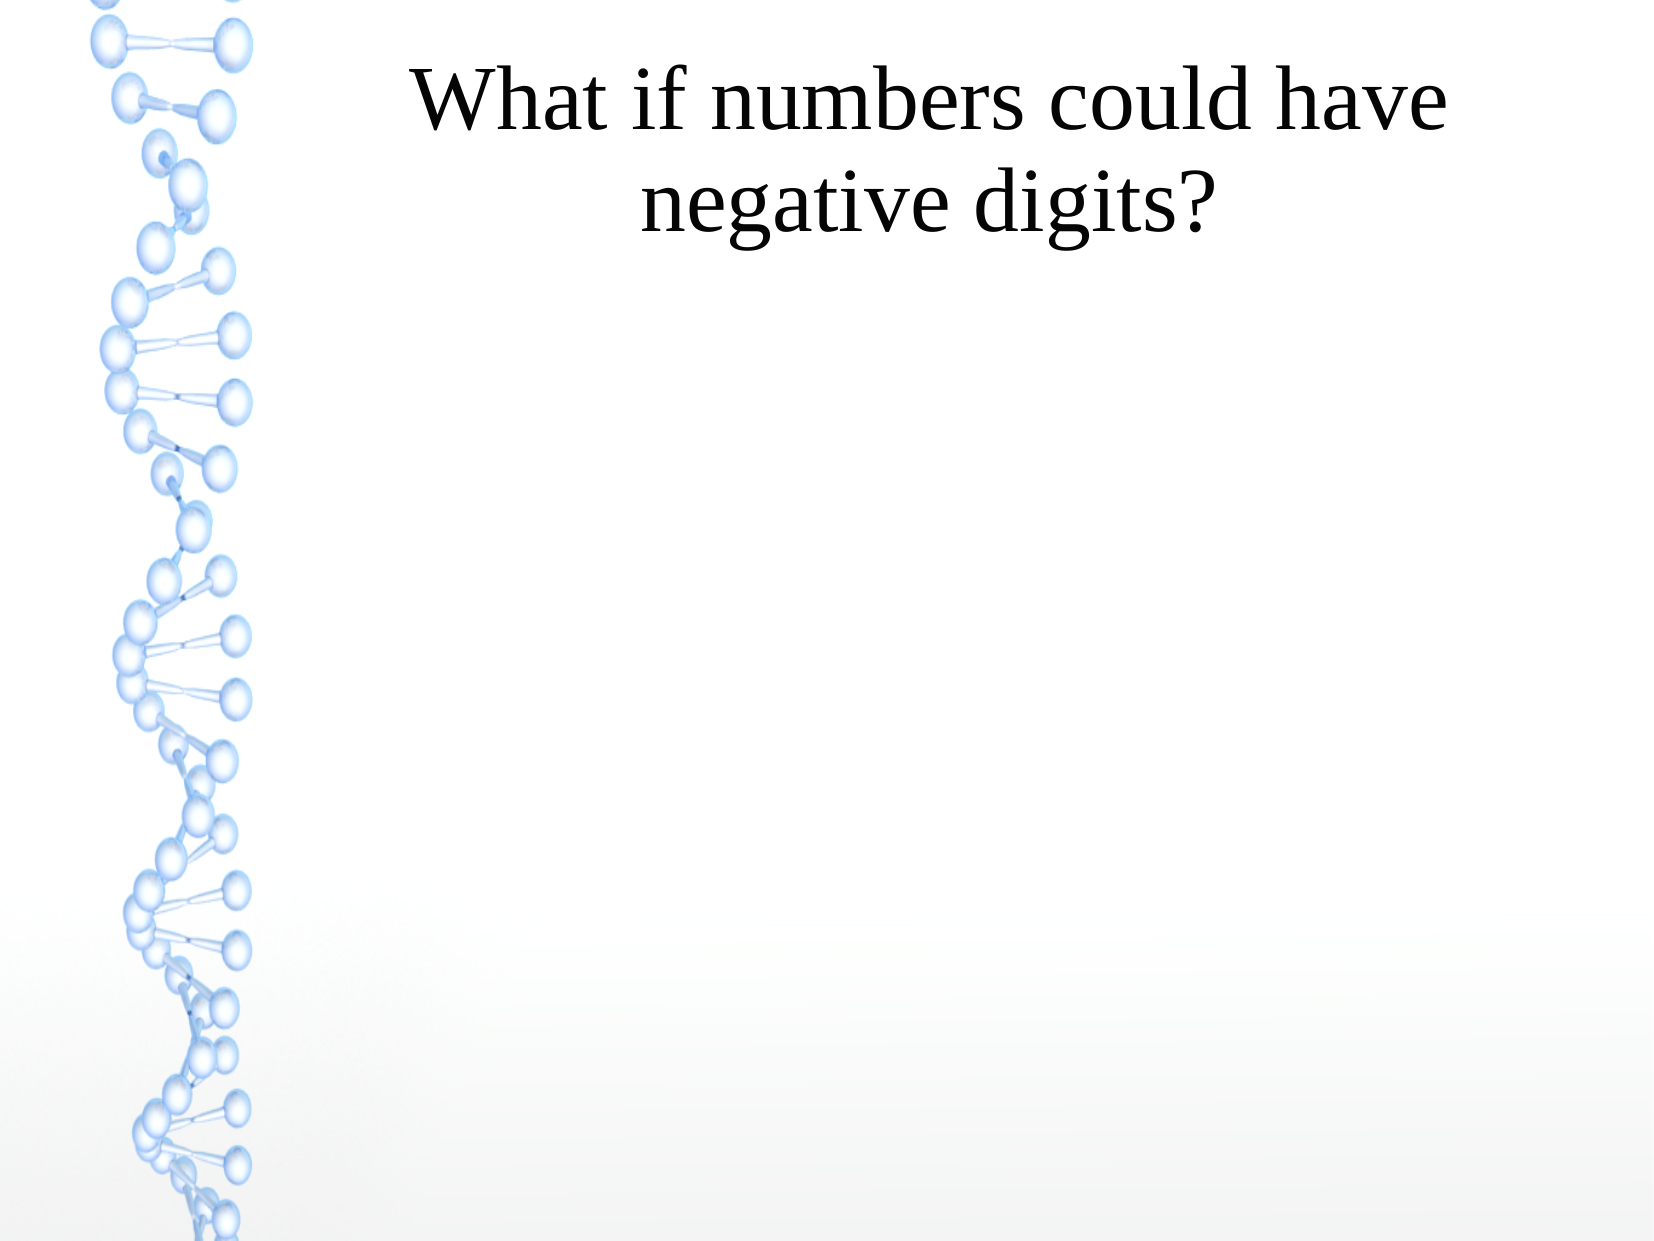

# What if numbers could have negative digits?